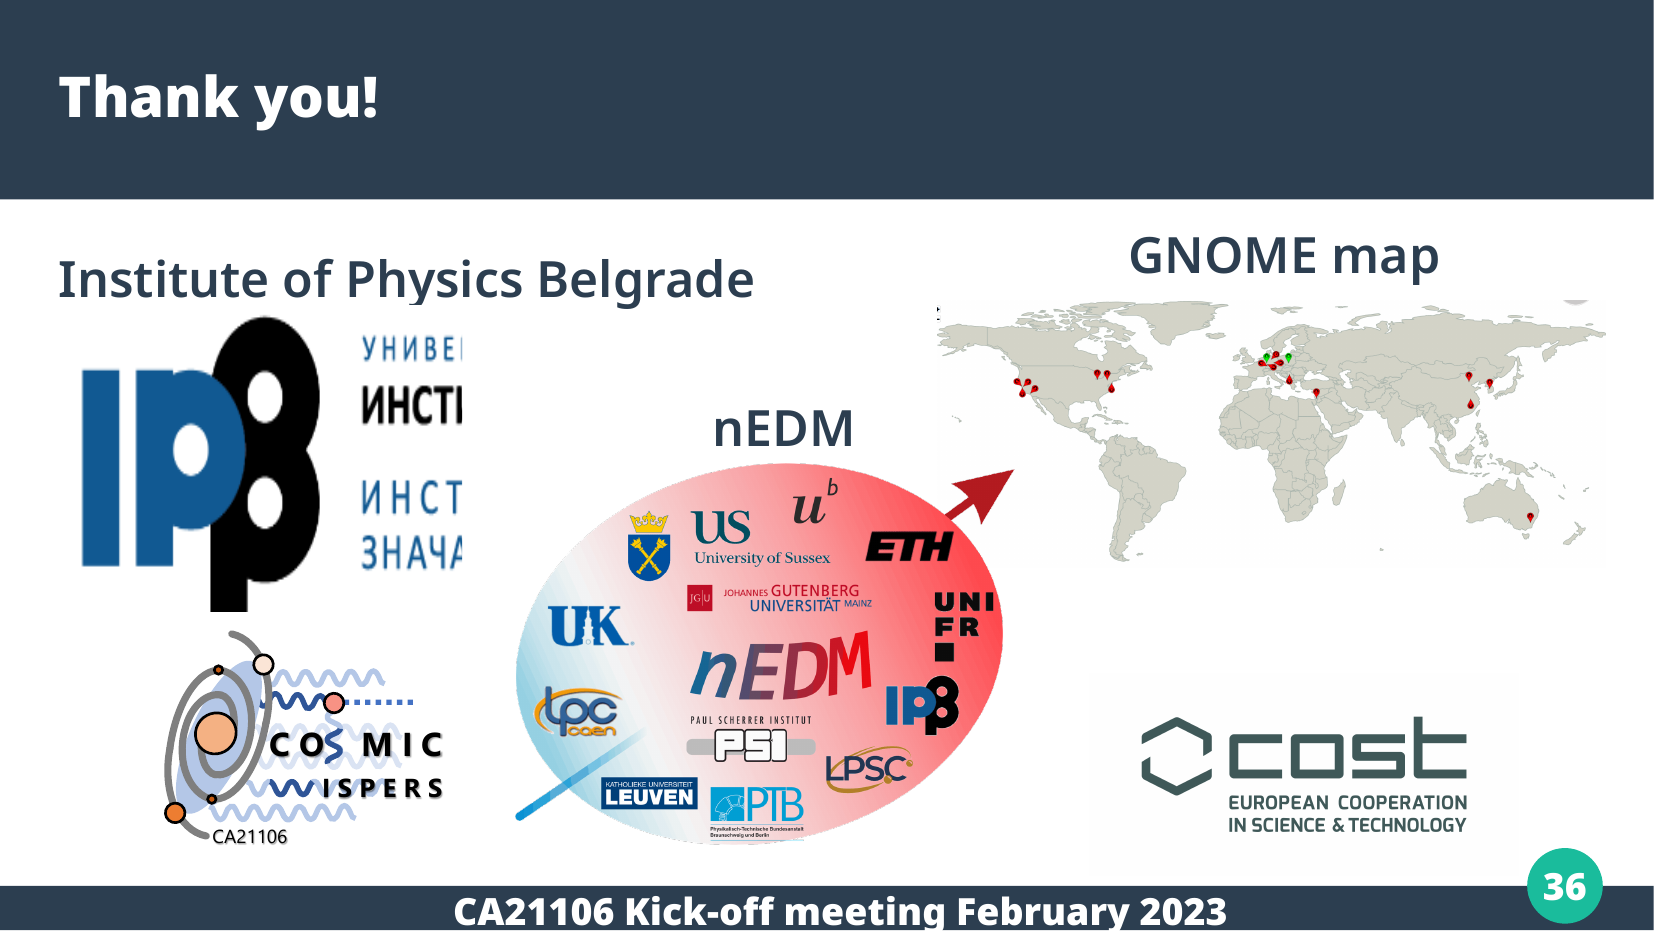

# Thank you!
GNOME map
Institute of Physics Belgrade
nEDM
CA21106 Kick-off meeting February 2023